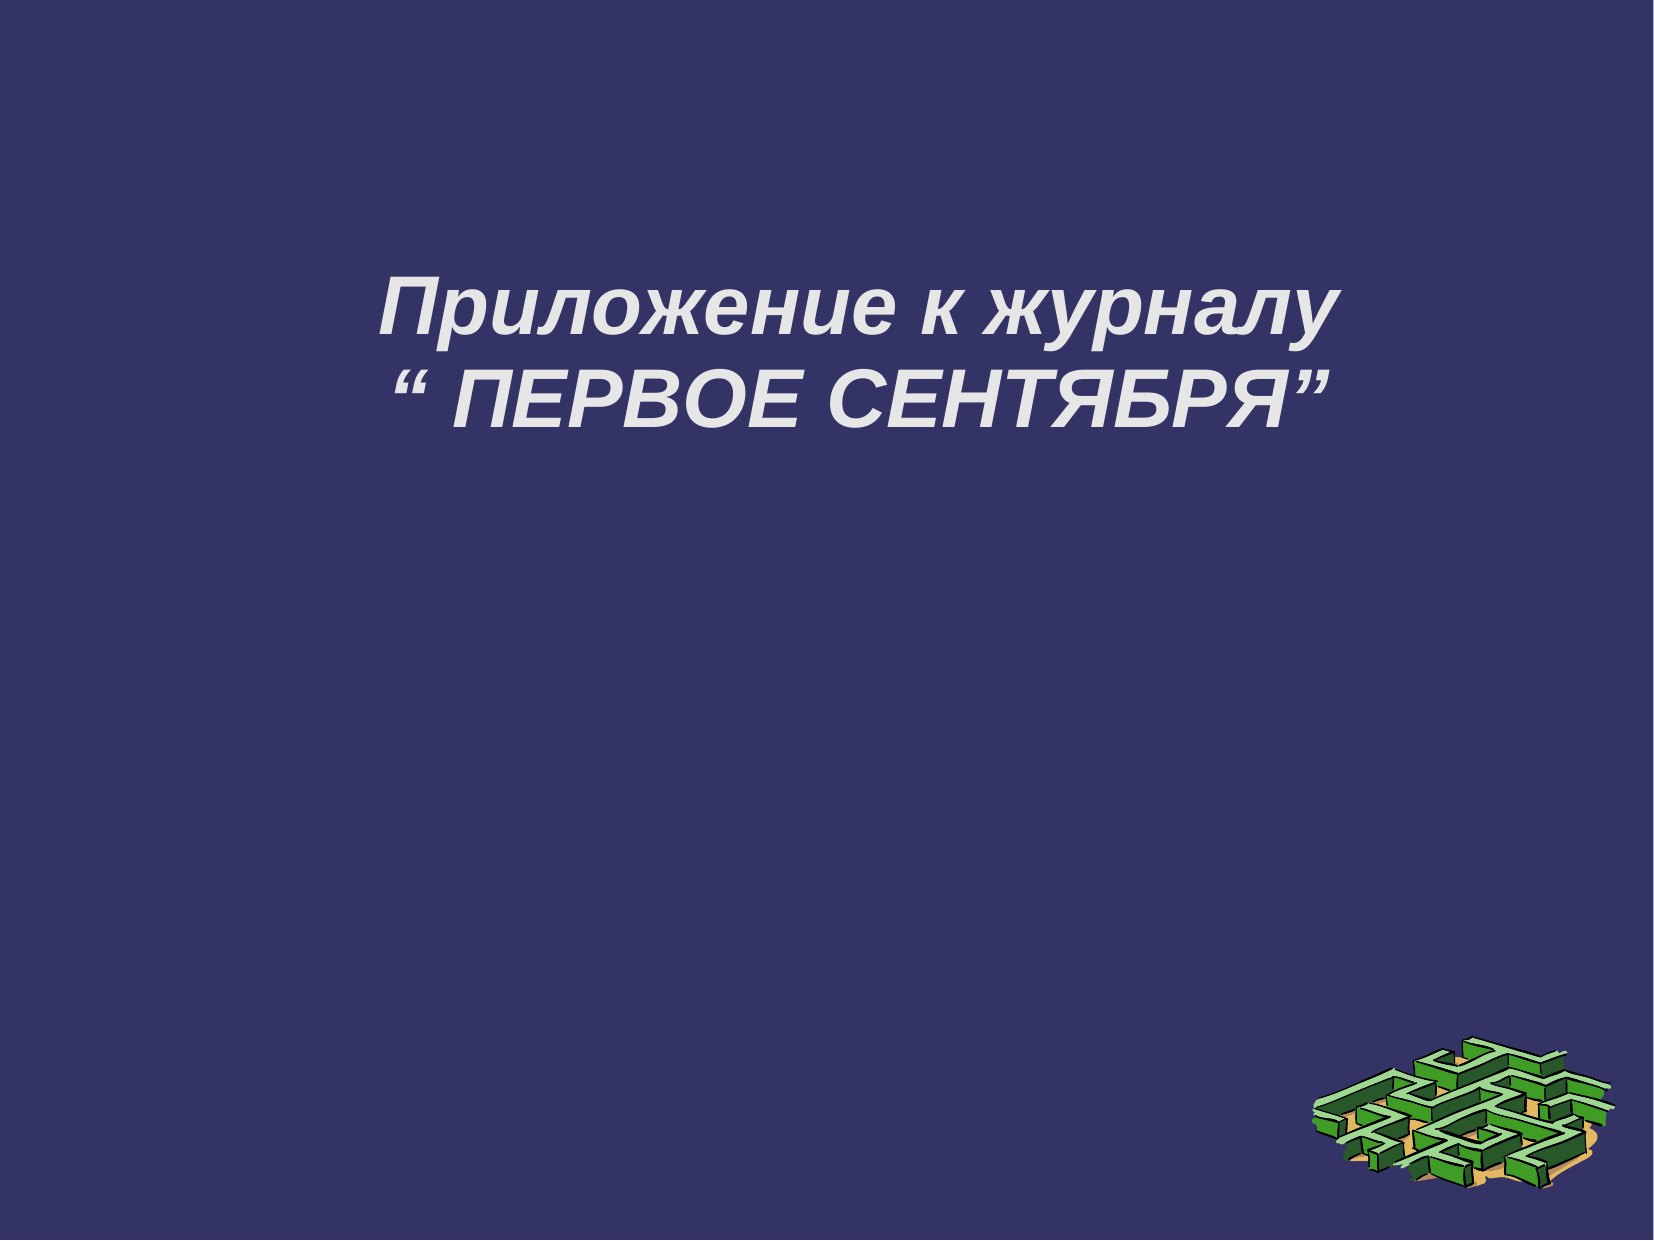

# Приложение к журналу “ ПЕРВОЕ СЕНТЯБРЯ”